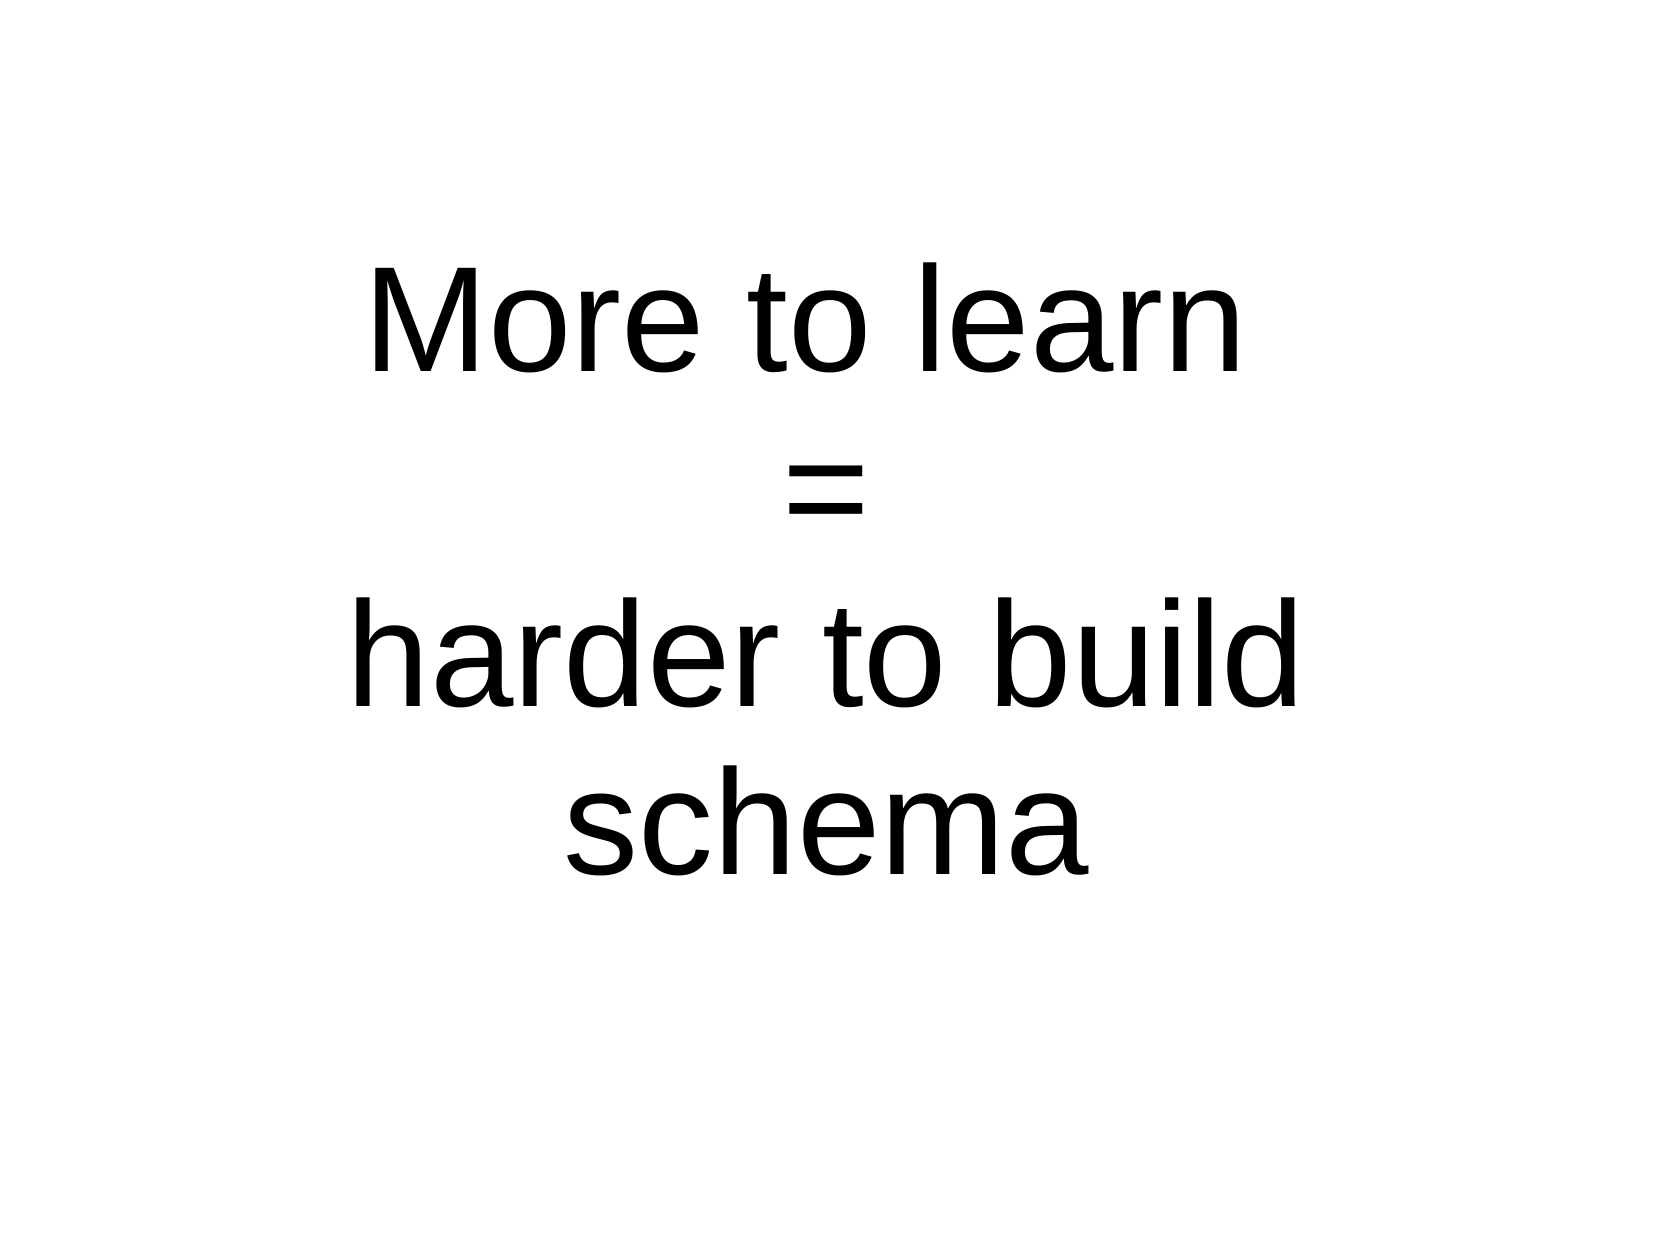

# More to learn = harder to build schema